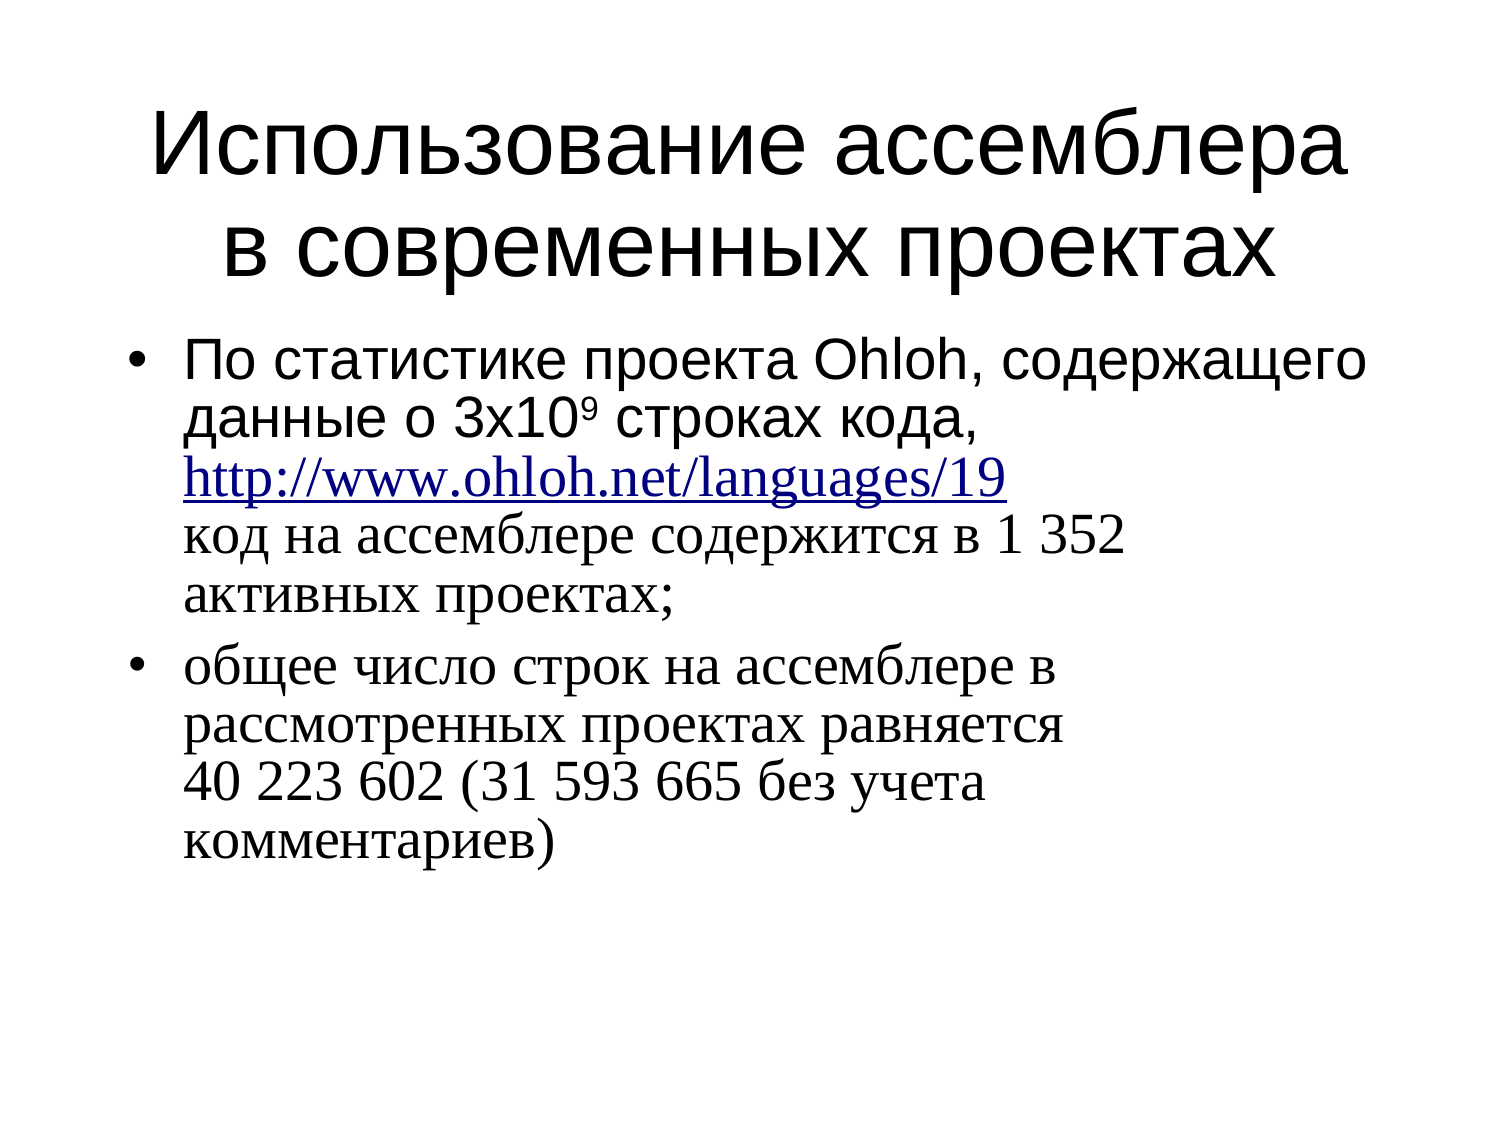

# Использование ассемблера в современных проектах
По статистике проекта Ohloh, содержащего данные о 3х109 строках кода, http://www.ohloh.net/languages/19
код на ассемблере содержится в 1 352 активных проектах;
общее число строк на ассемблере в рассмотренных проектах равняется
40 223 602 (31 593 665 без учета комментариев)